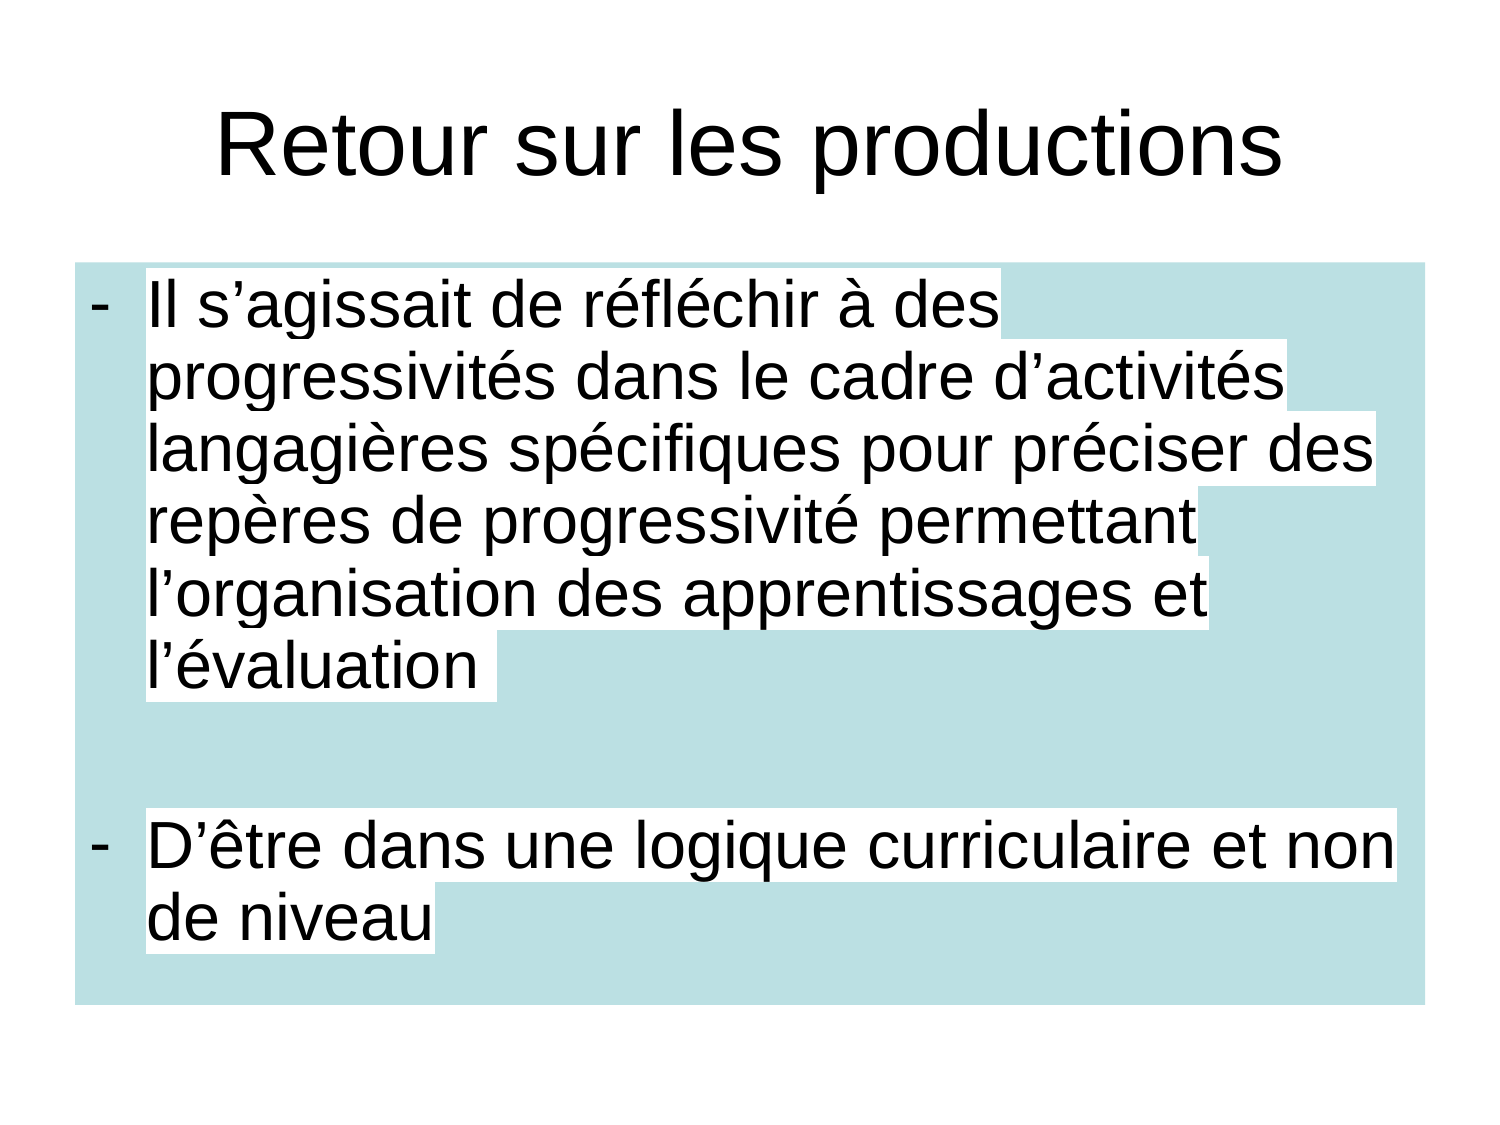

# Retour sur les productions
Il s’agissait de réfléchir à des progressivités dans le cadre d’activités langagières spécifiques pour préciser des repères de progressivité permettant l’organisation des apprentissages et l’évaluation
D’être dans une logique curriculaire et non de niveau